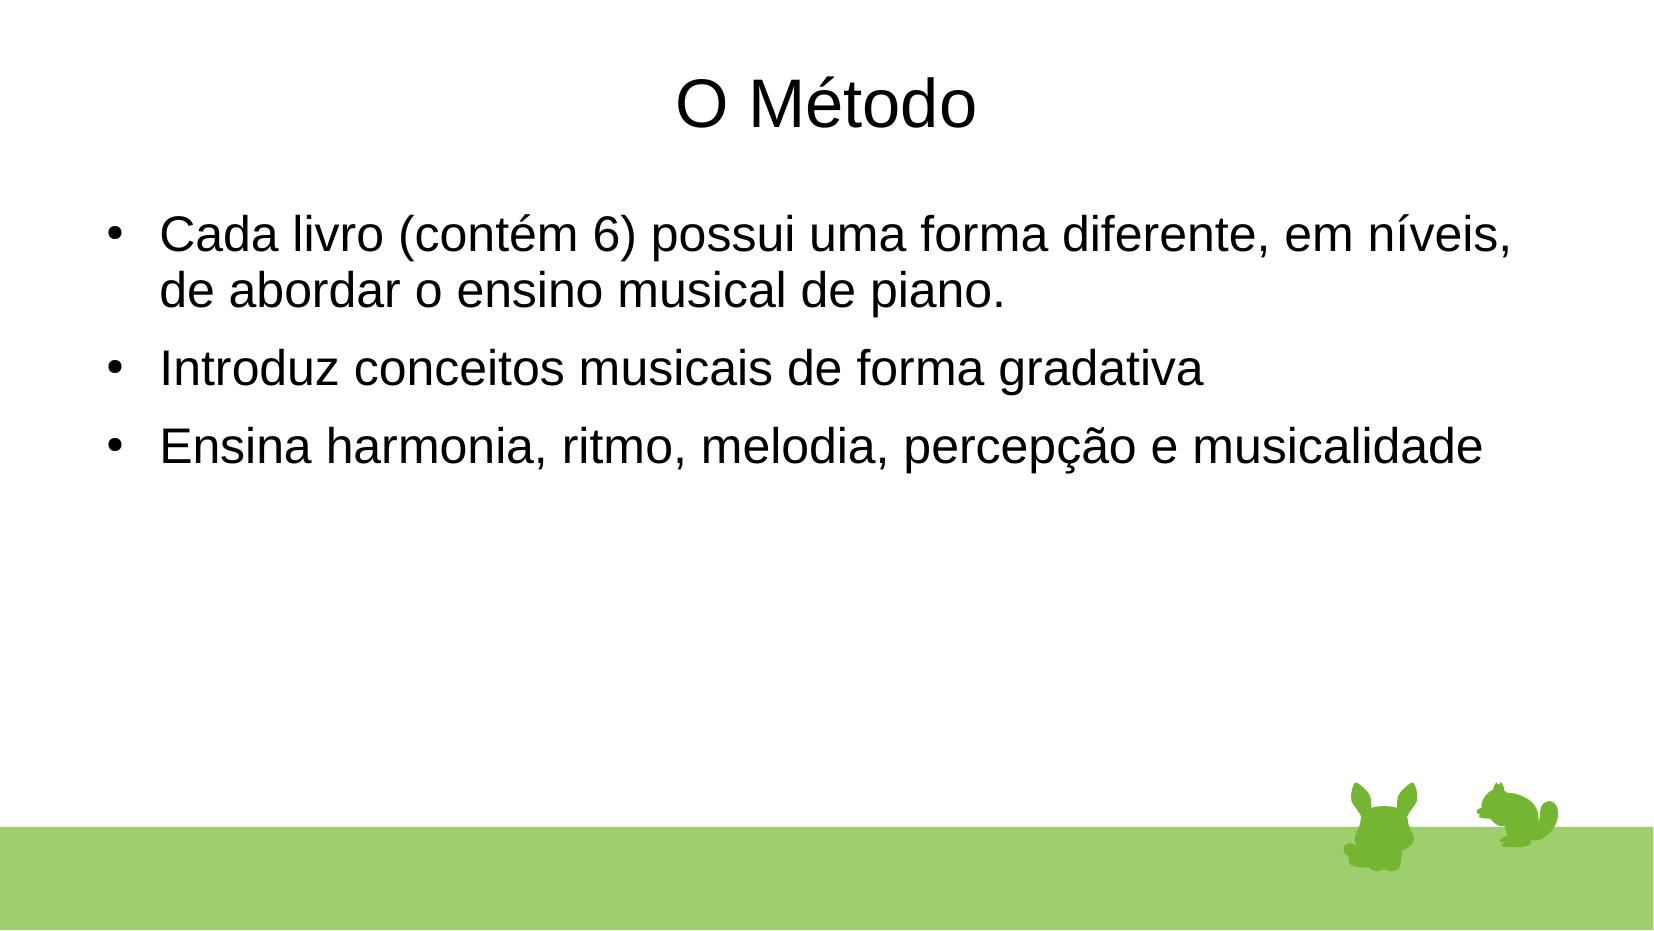

# O Método
Cada livro (contém 6) possui uma forma diferente, em níveis, de abordar o ensino musical de piano.
Introduz conceitos musicais de forma gradativa
Ensina harmonia, ritmo, melodia, percepção e musicalidade